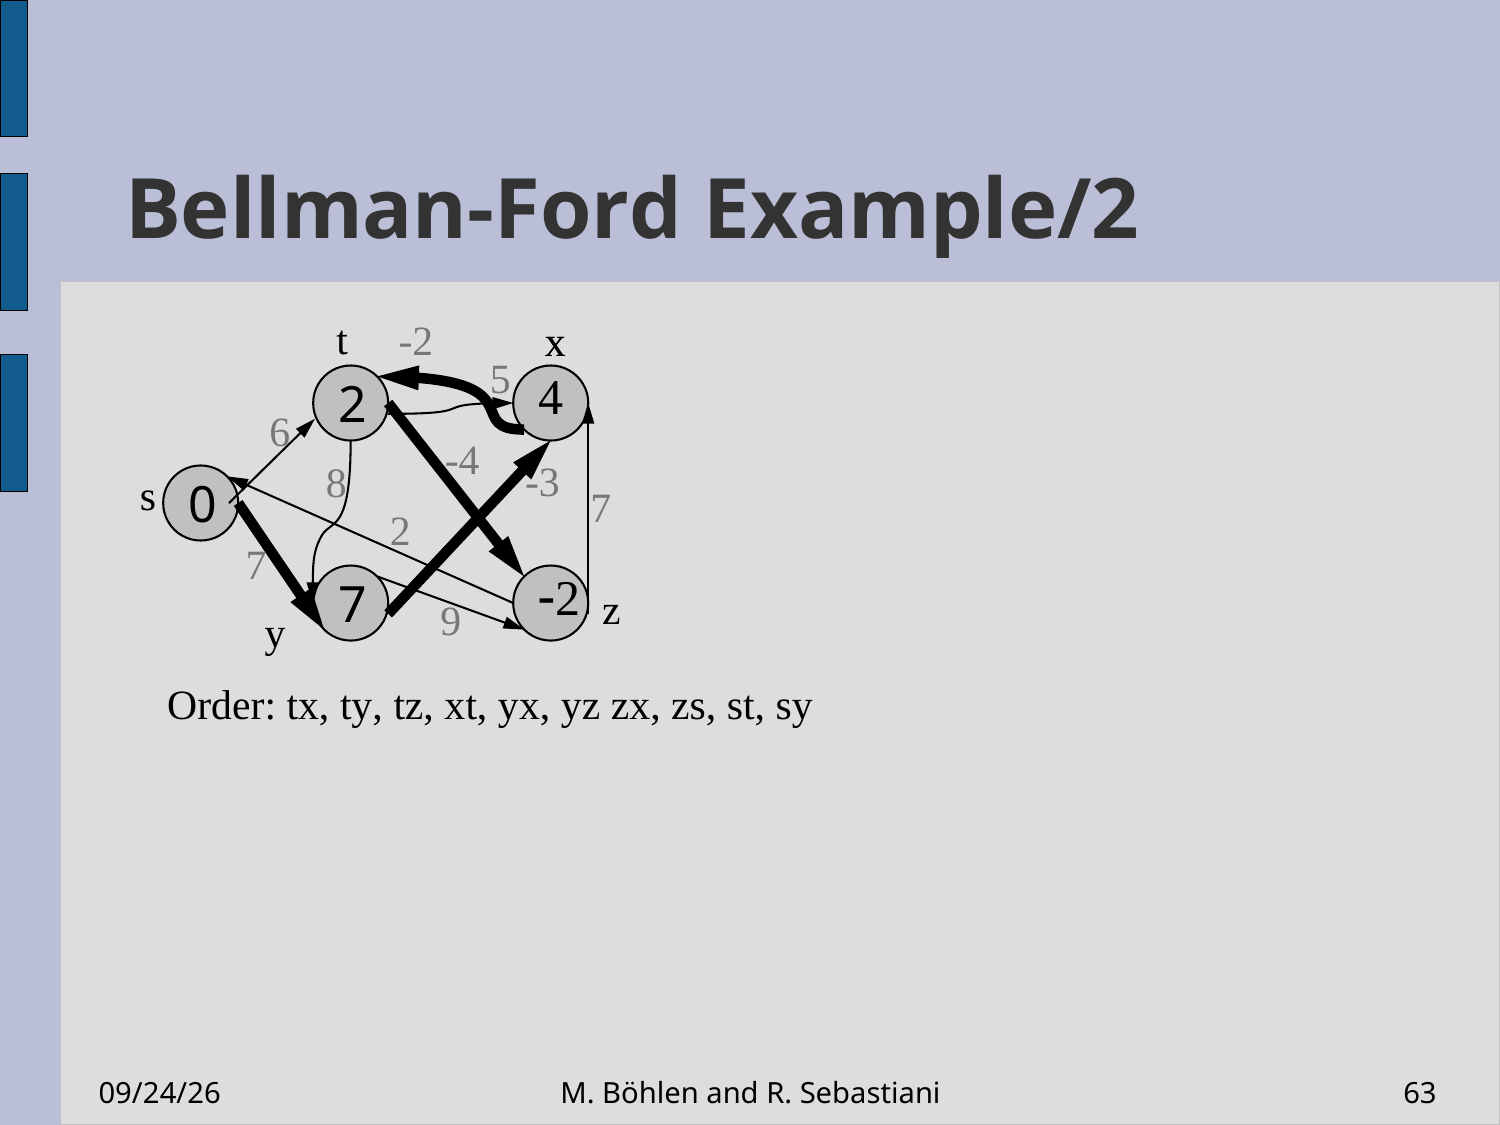

# Bellman-Ford Example/2
t
-2
x
x
5
2
4
6
-4
-3
8
s
0
7
2
7
7
-2
z
9
y
Order: tx, ty, tz, xt, yx, yz zx, zs, st, sy
M. Böhlen and R. Sebastiani
63